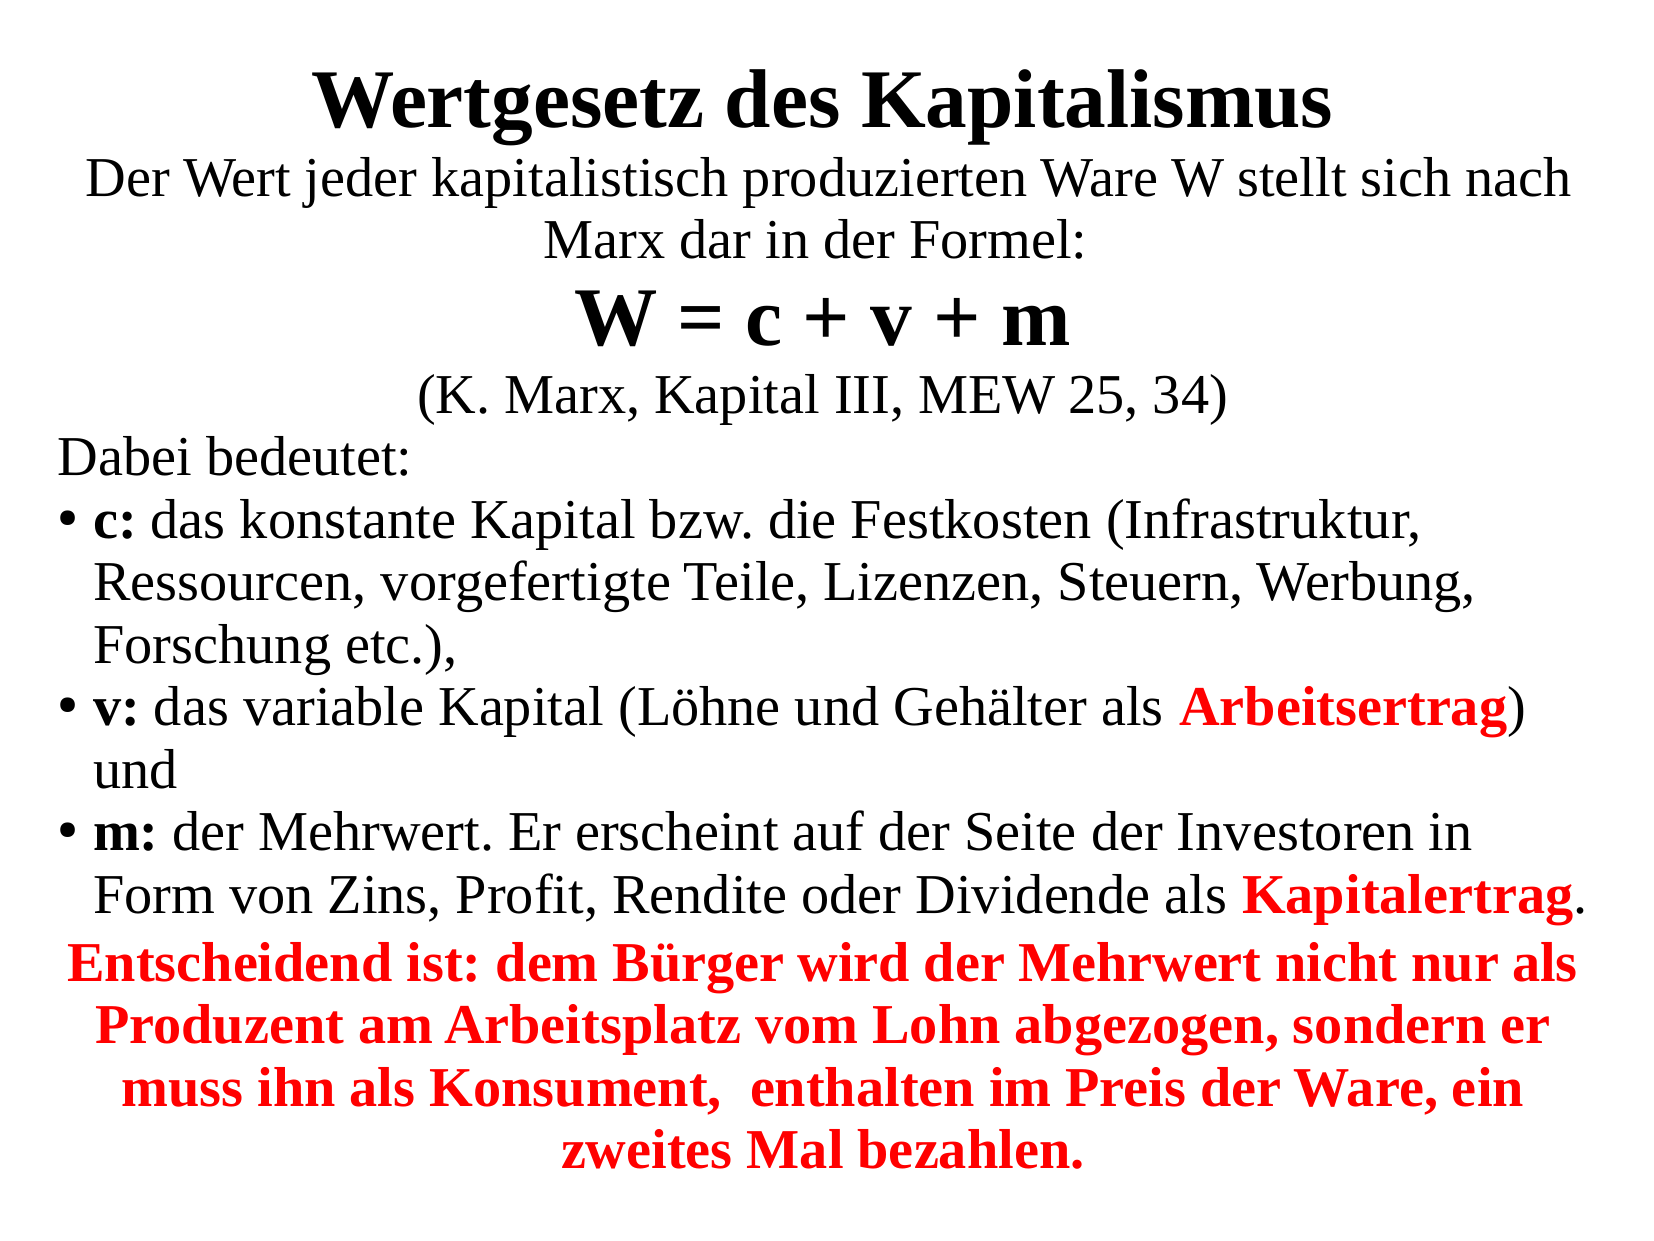

Wertgesetz des Kapitalismus
 Der Wert jeder kapitalistisch produzierten Ware W stellt sich nach Marx dar in der Formel:
W = c + v + m
(K. Marx, Kapital III, MEW 25, 34)
Dabei bedeutet:
c: das konstante Kapital bzw. die Festkosten (Infrastruktur, Ressourcen, vorgefertigte Teile, Lizenzen, Steuern, Werbung, Forschung etc.),
v: das variable Kapital (Löhne und Gehälter als Arbeitsertrag) und
m: der Mehrwert. Er erscheint auf der Seite der Investoren in Form von Zins, Profit, Rendite oder Dividende als Kapitalertrag.
Entscheidend ist: dem Bürger wird der Mehrwert nicht nur als Produzent am Arbeitsplatz vom Lohn abgezogen, sondern er muss ihn als Konsument, enthalten im Preis der Ware, ein zweites Mal bezahlen.